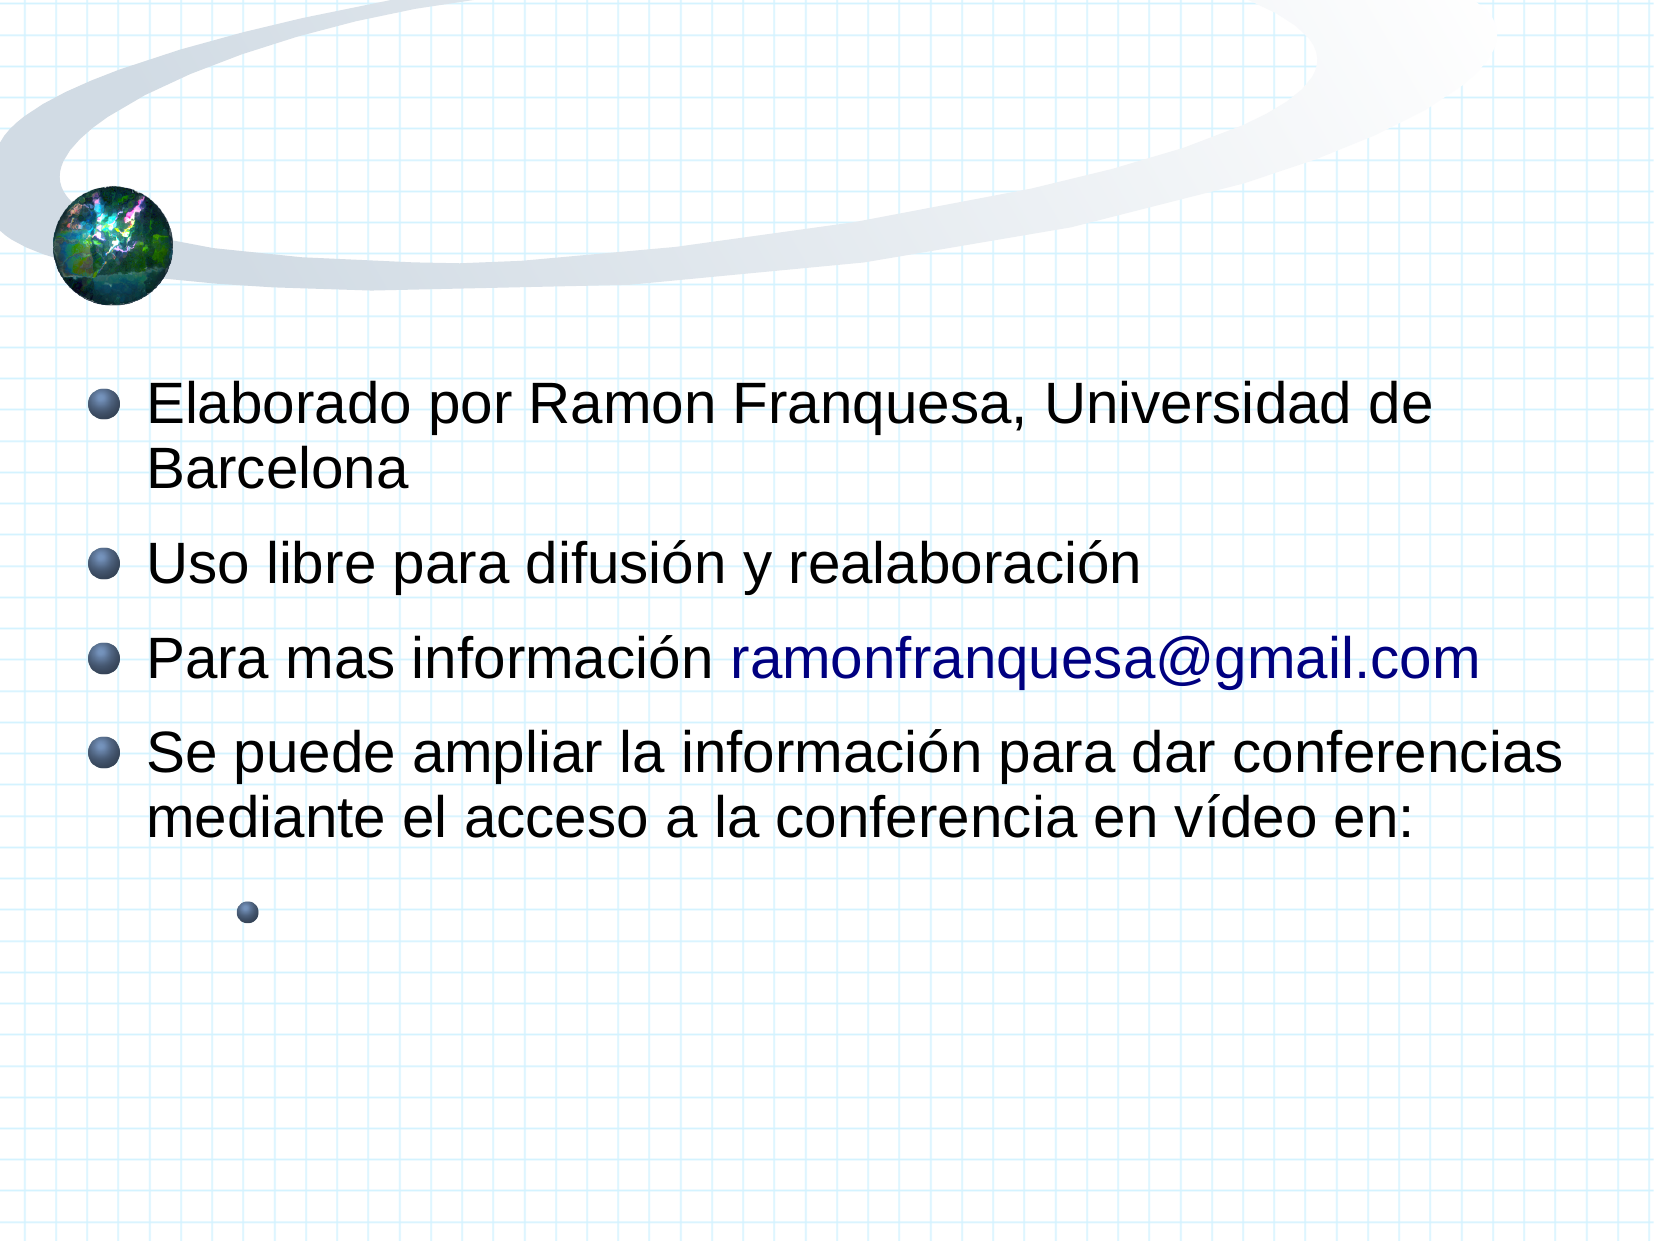

#
Elaborado por Ramon Franquesa, Universidad de Barcelona
Uso libre para difusión y realaboración
Para mas información ramonfranquesa@gmail.com
Se puede ampliar la información para dar conferencias mediante el acceso a la conferencia en vídeo en: